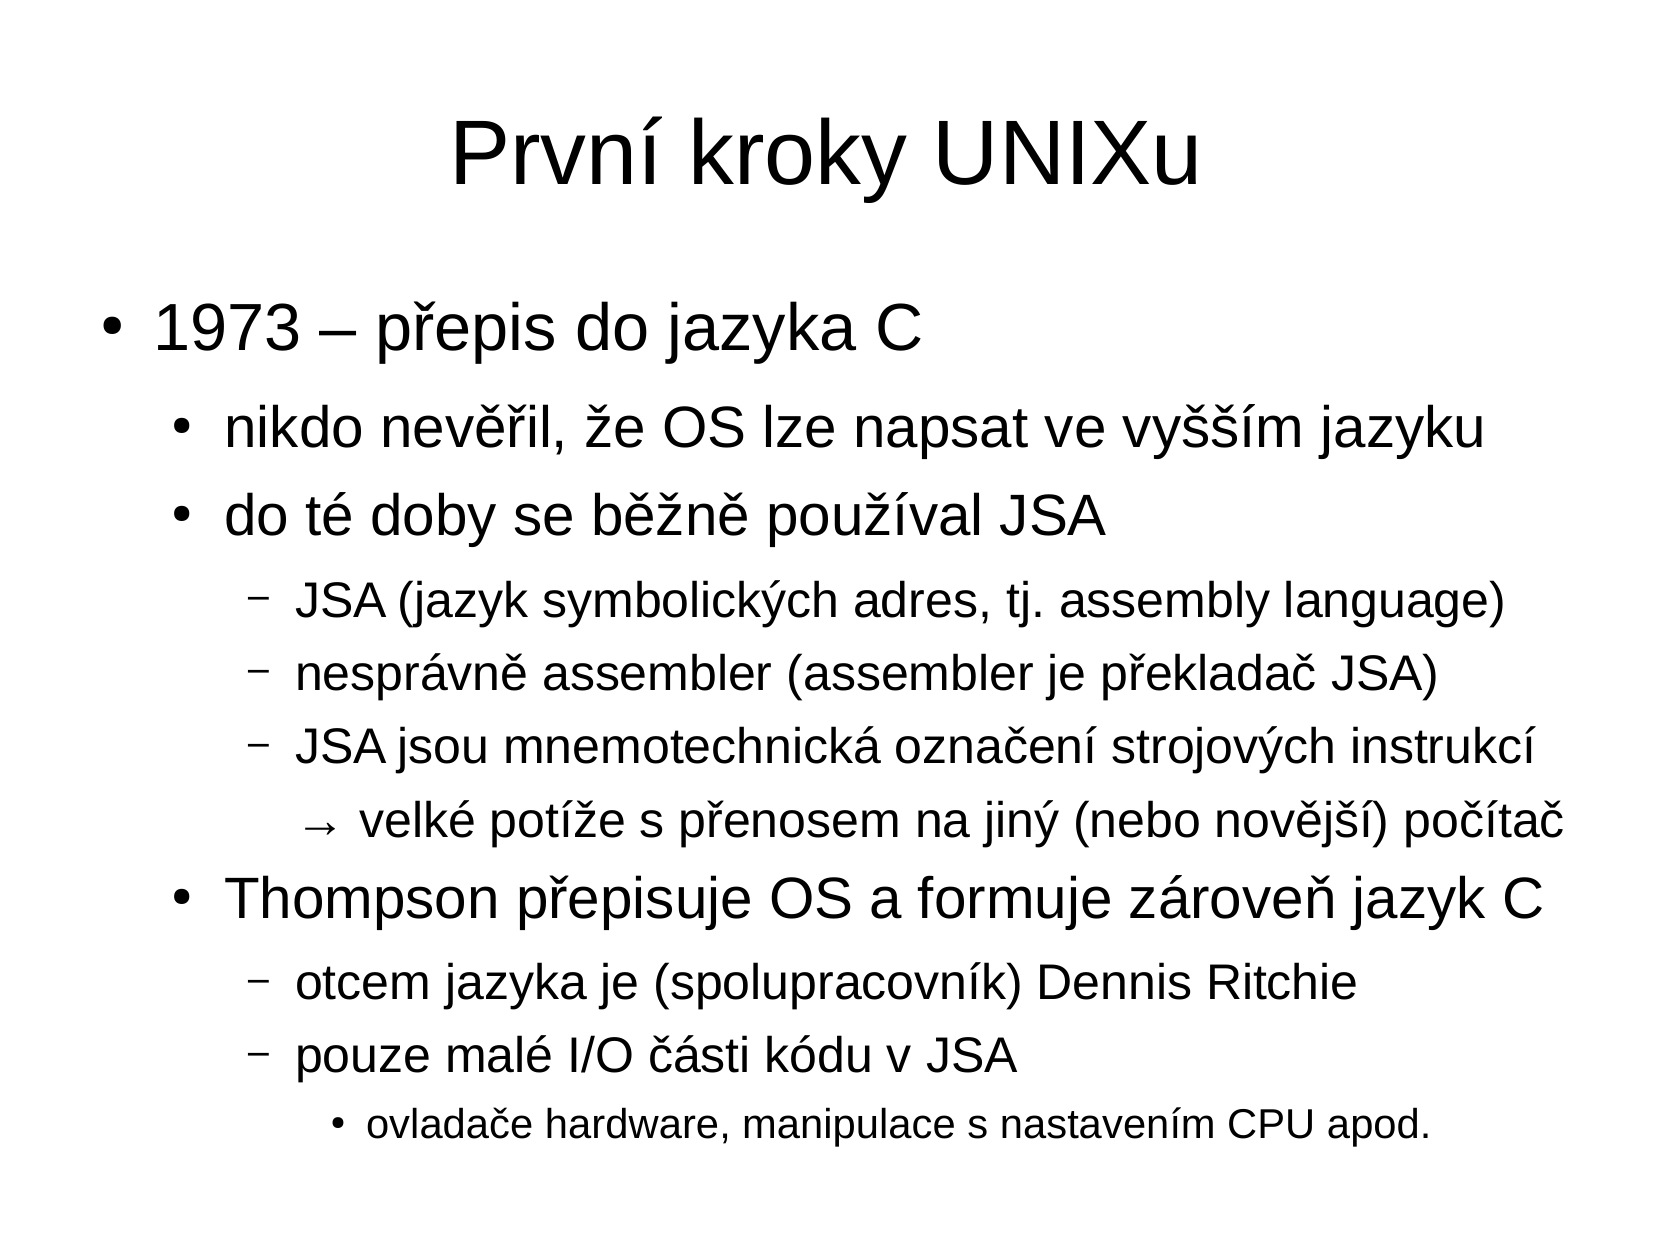

# První kroky UNIXu
1973 – přepis do jazyka C
nikdo nevěřil, že OS lze napsat ve vyšším jazyku
do té doby se běžně používal JSA
JSA (jazyk symbolických adres, tj. assembly language)
nesprávně assembler (assembler je překladač JSA)
JSA jsou mnemotechnická označení strojových instrukcí
→ velké potíže s přenosem na jiný (nebo novější) počítač
Thompson přepisuje OS a formuje zároveň jazyk C
otcem jazyka je (spolupracovník) Dennis Ritchie
pouze malé I/O části kódu v JSA
ovladače hardware, manipulace s nastavením CPU apod.